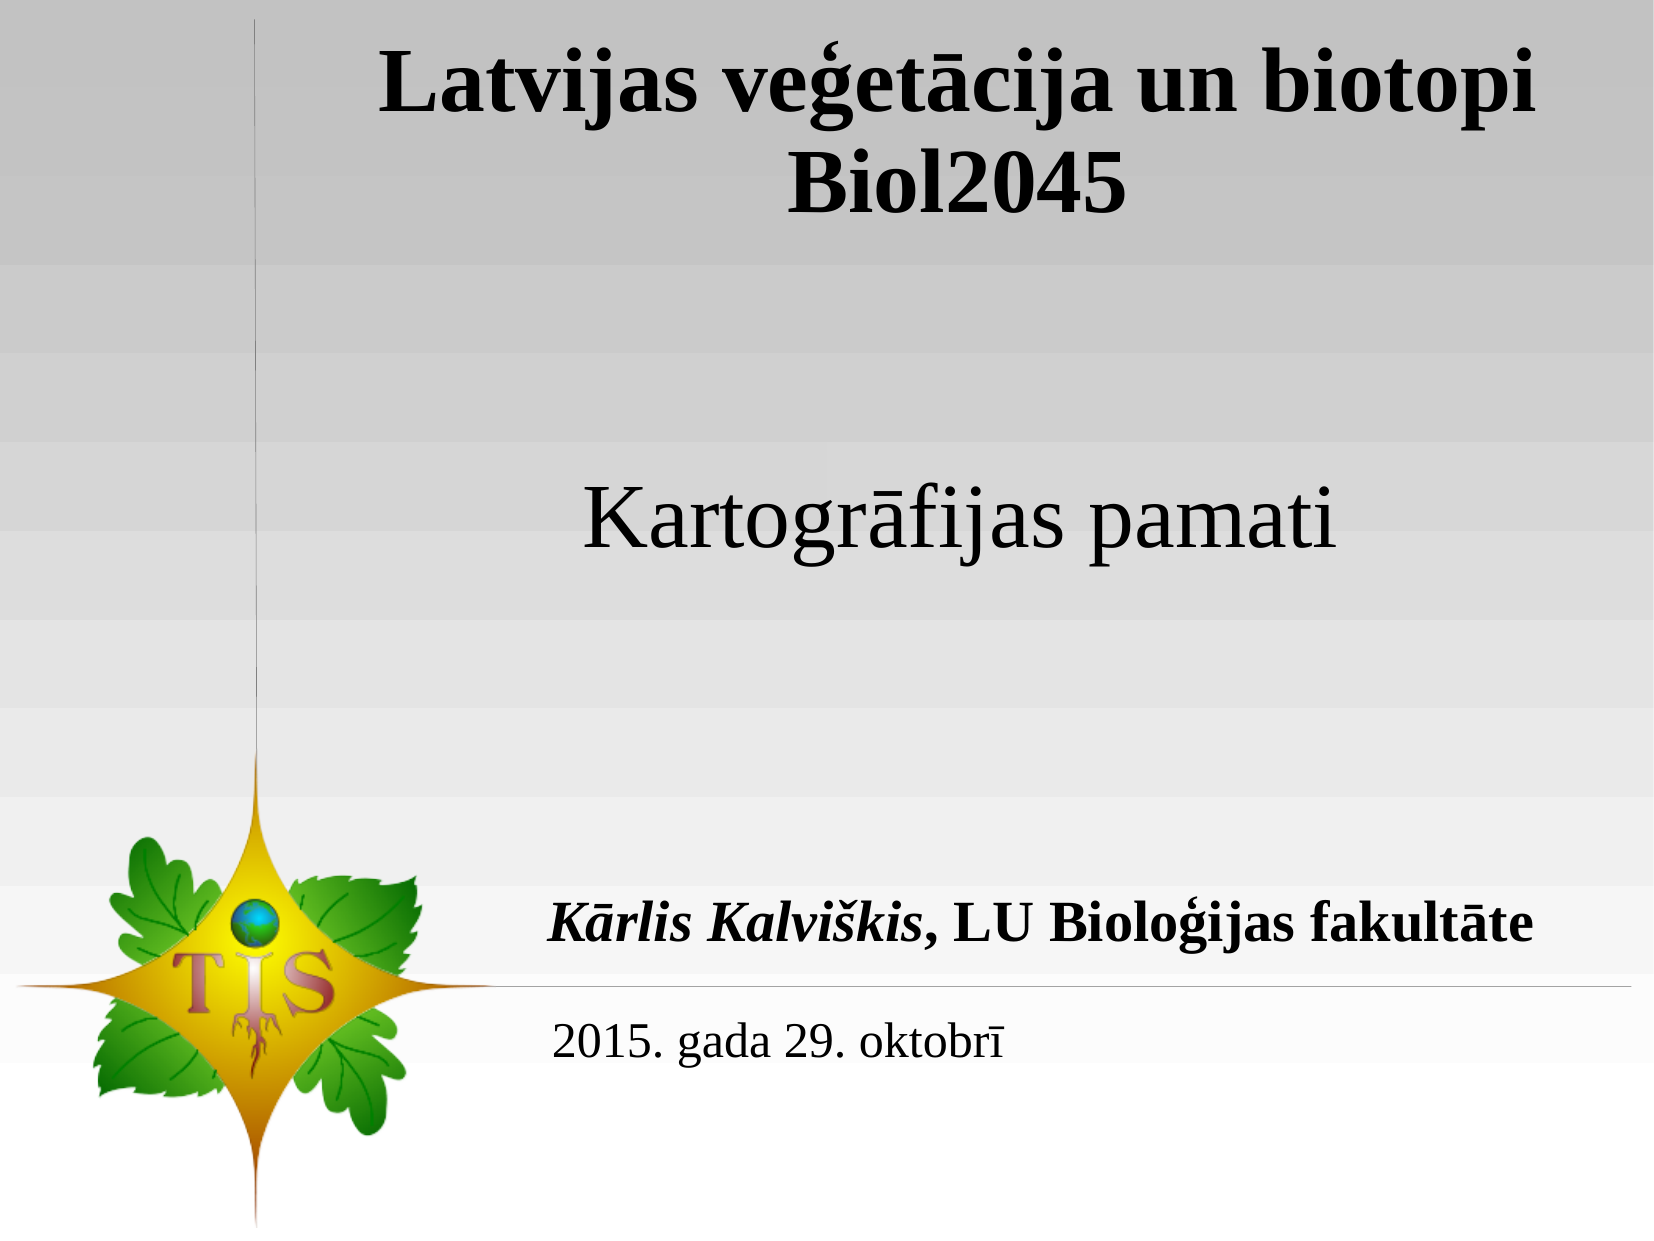

# Kartogrāfijas pamati
2015. gada 29. oktobrī